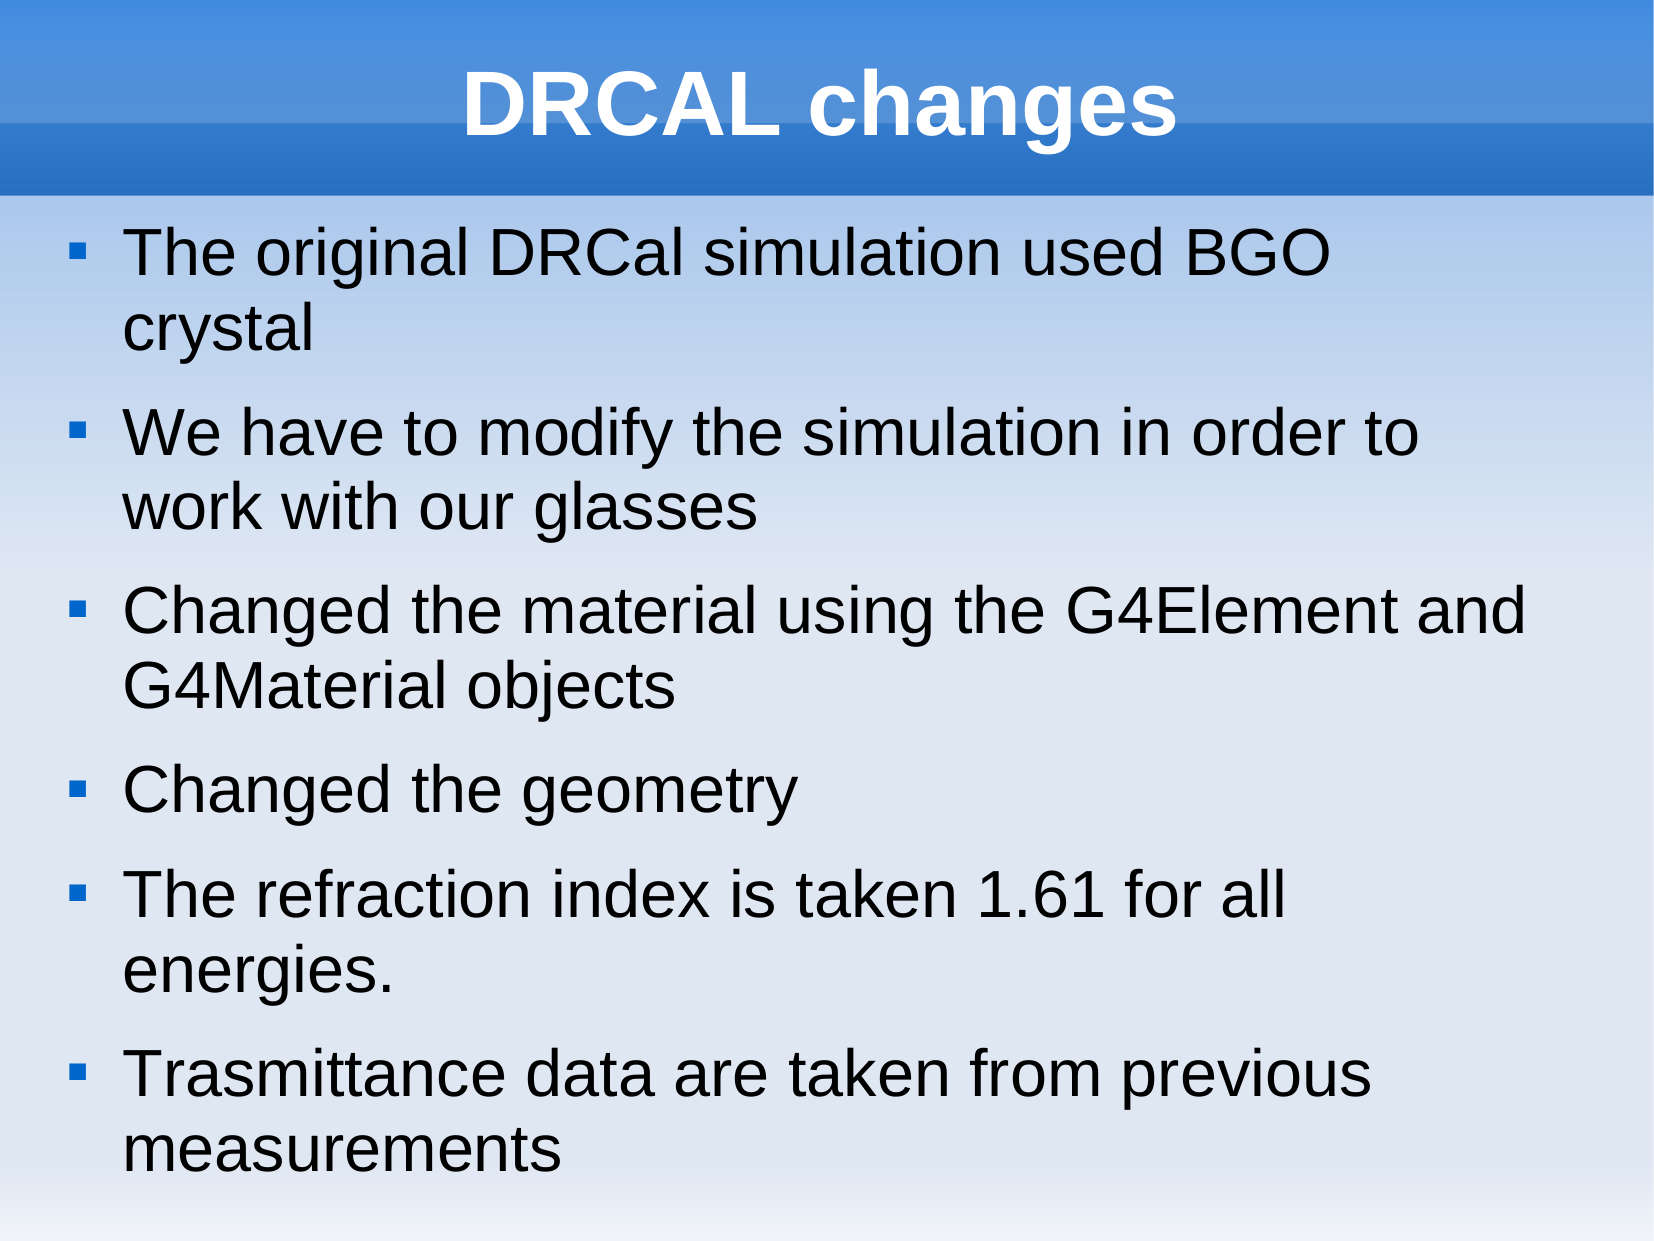

# DRCAL changes
The original DRCal simulation used BGO crystal
We have to modify the simulation in order to work with our glasses
Changed the material using the G4Element and G4Material objects
Changed the geometry
The refraction index is taken 1.61 for all energies.
Trasmittance data are taken from previous measurements